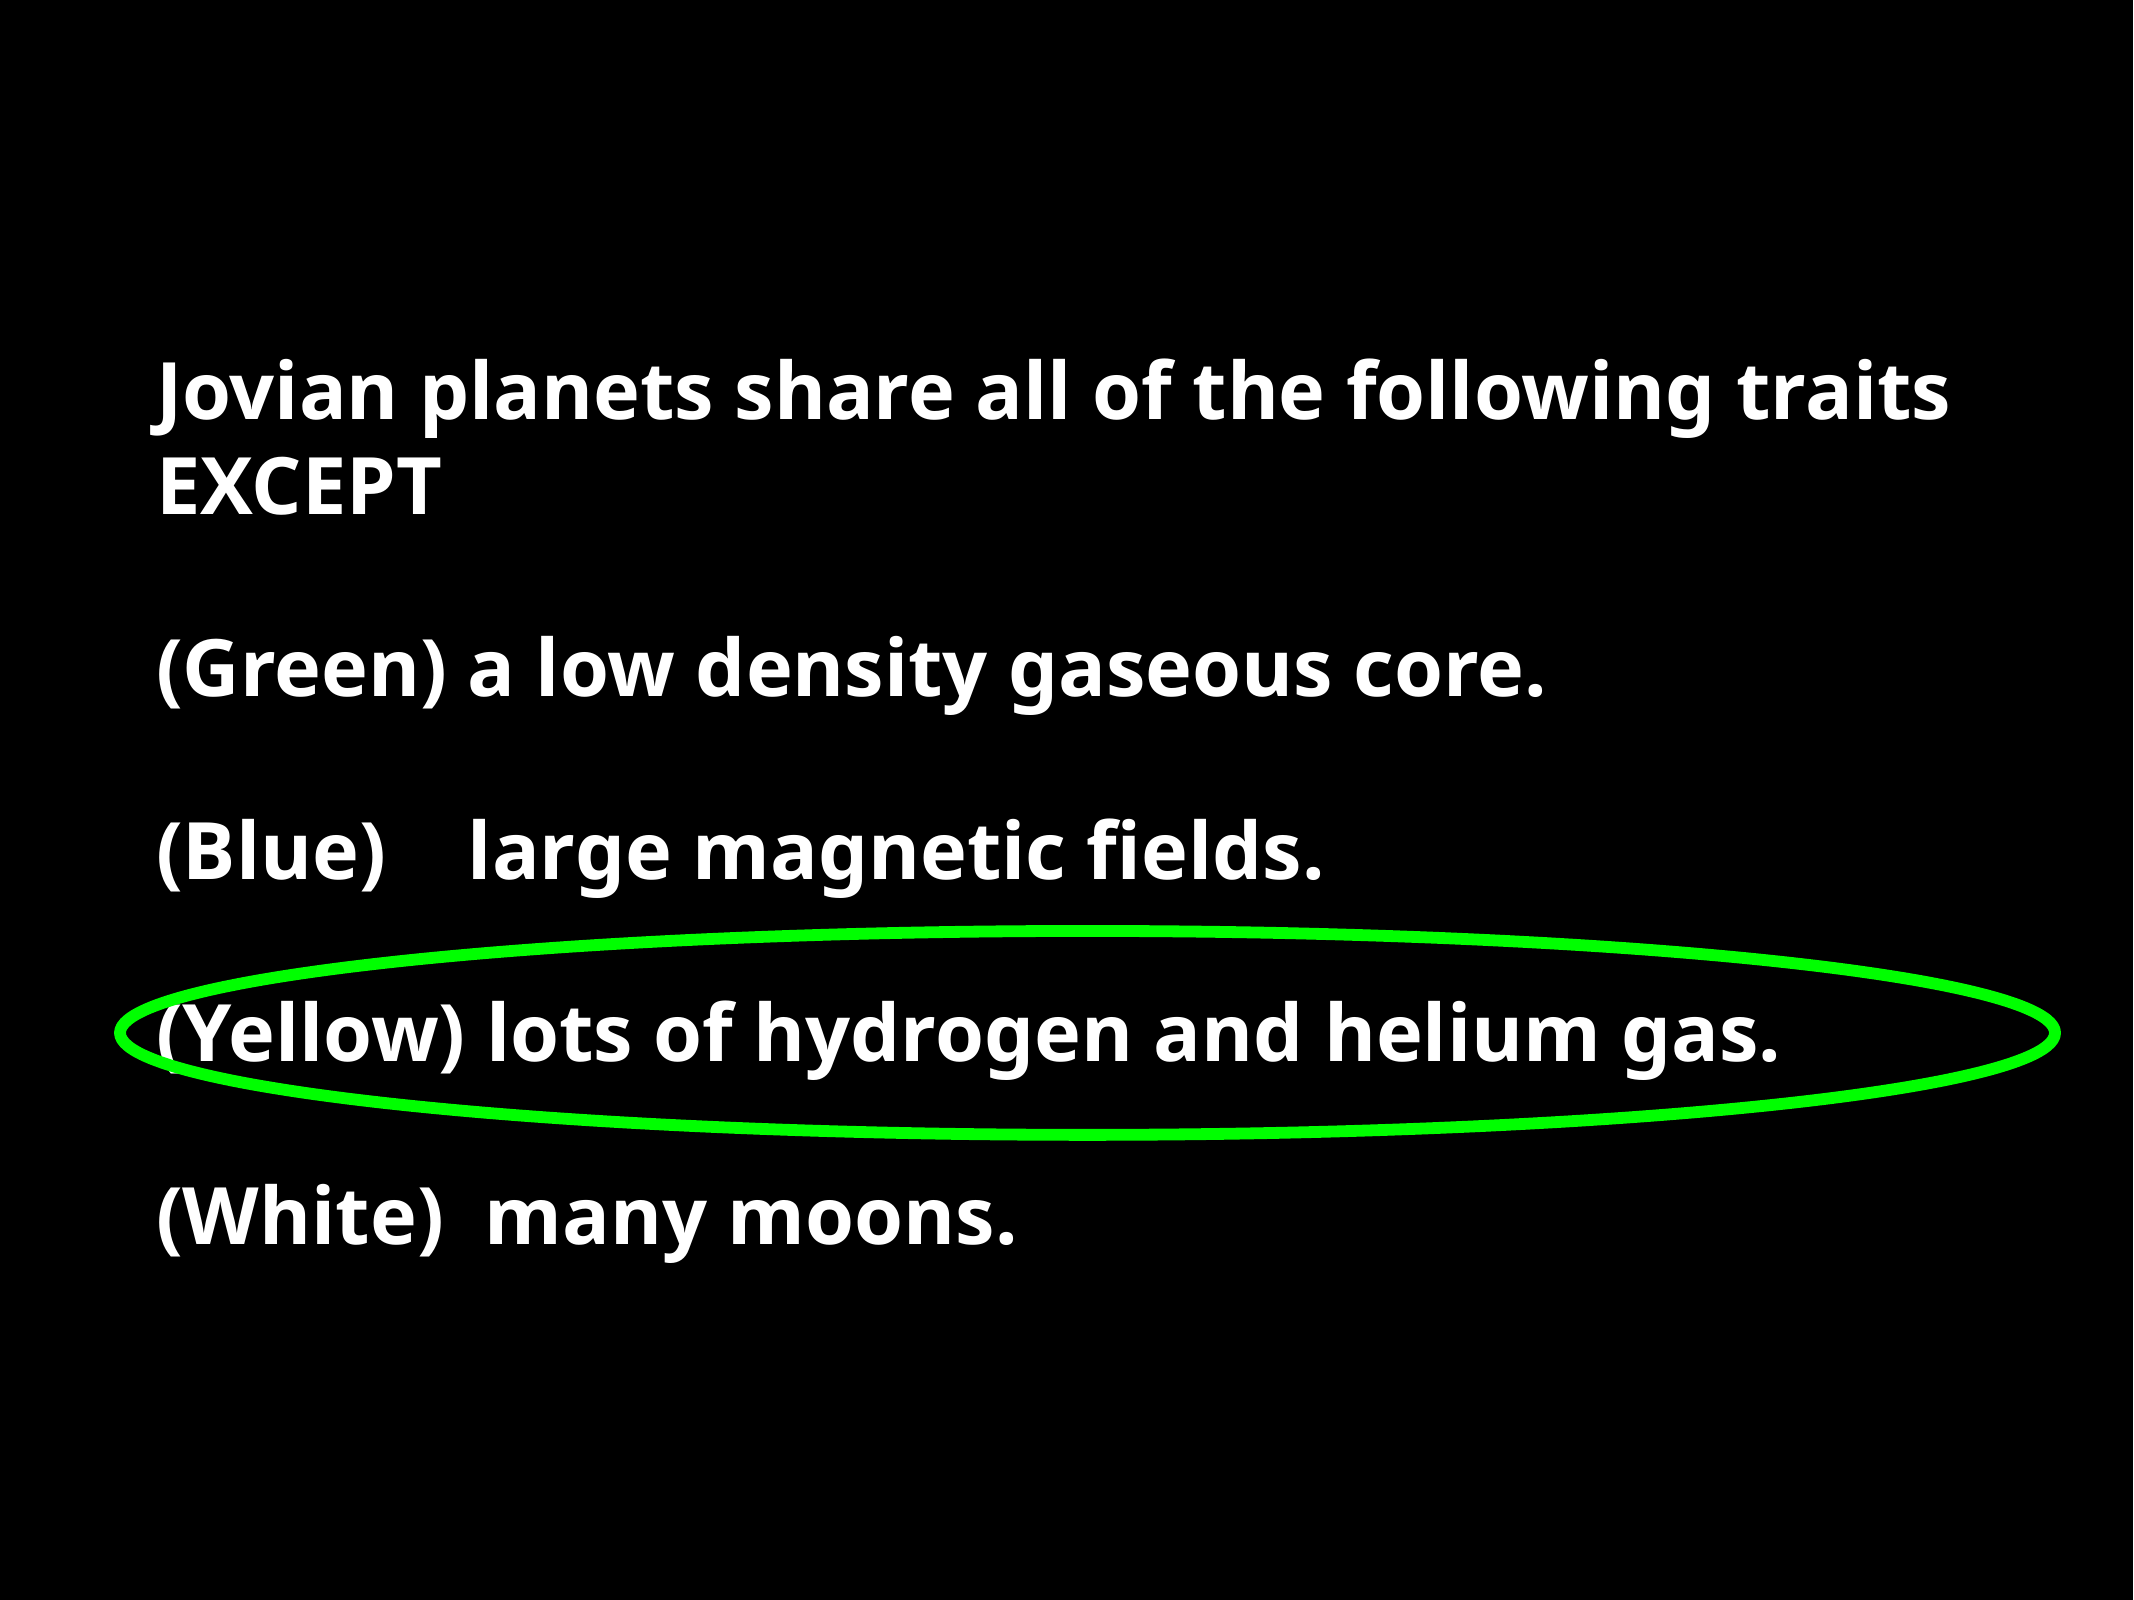

# Jovian planets share all of the following traits EXCEPT
(Green) a low density gaseous core.
(Blue) large magnetic fields.
(Yellow) lots of hydrogen and helium gas.
(White) many moons.